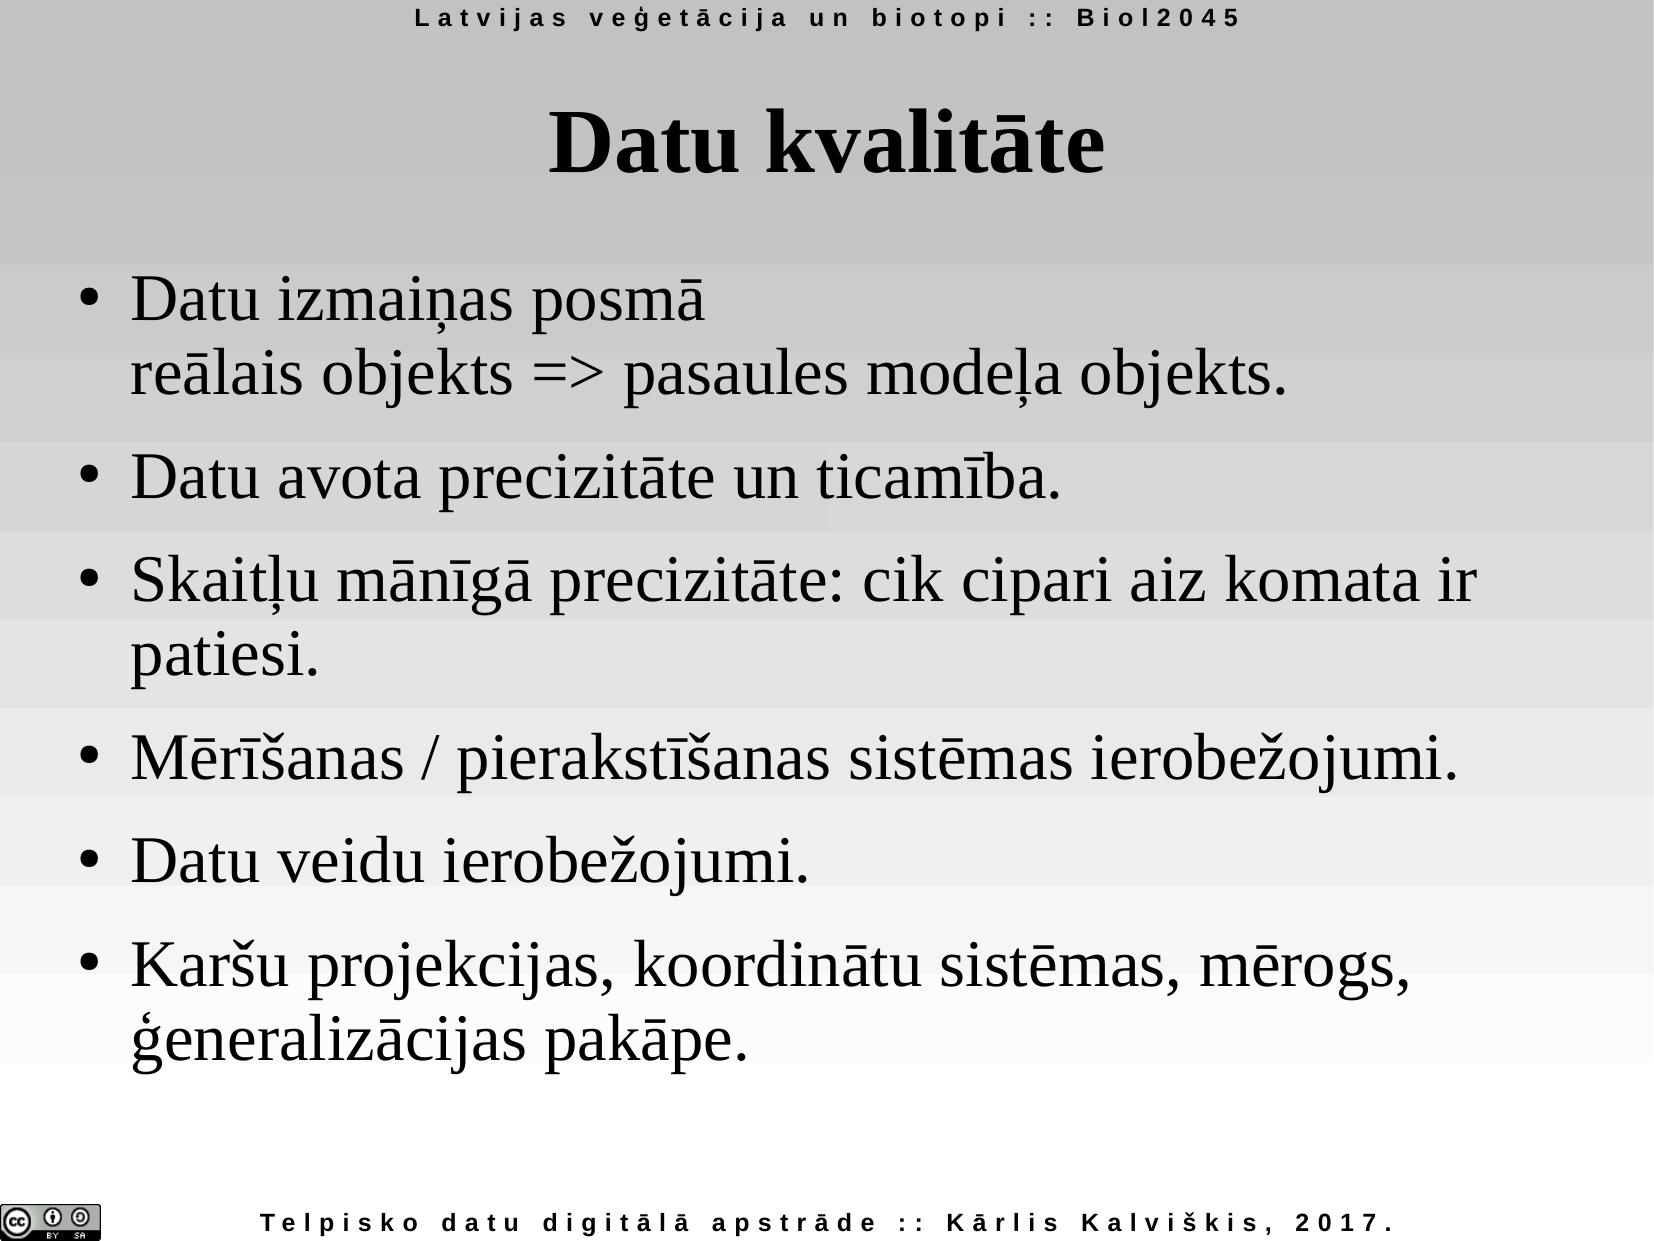

# Datu kvalitāte
Datu izmaiņas posmā
reālais objekts => pasaules modeļa objekts.
Datu avota precizitāte un ticamība.
Skaitļu mānīgā precizitāte: cik cipari aiz komata ir patiesi.
Mērīšanas / pierakstīšanas sistēmas ierobežojumi.
Datu veidu ierobežojumi.
Karšu projekcijas, koordinātu sistēmas, mērogs, ģeneralizācijas pakāpe.